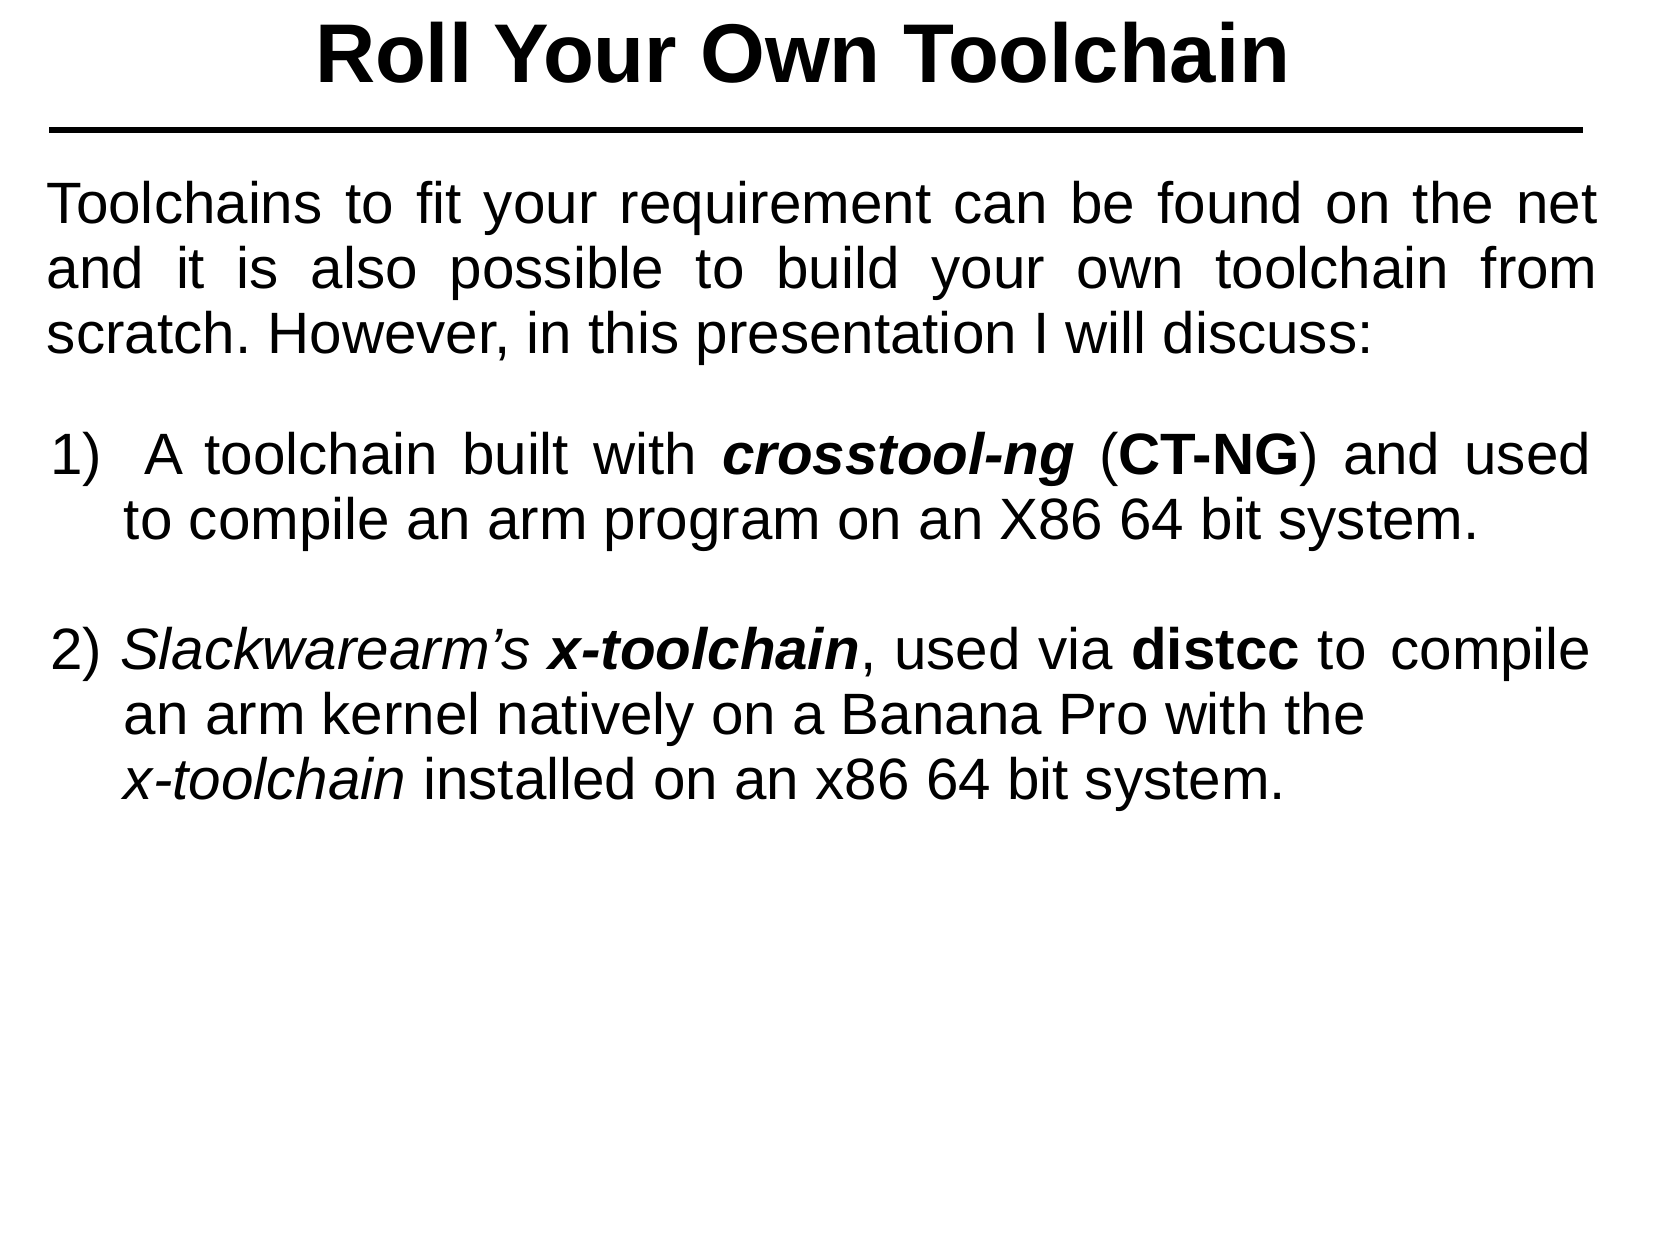

Roll Your Own Toolchain
Toolchains to fit your requirement can be found on the net and it is also possible to build your own toolchain from scratch. However, in this presentation I will discuss:
1)	 A toolchain built with crosstool-ng (CT-NG) and used 	to compile an arm program on an X86 64 bit system.
2) Slackwarearm’s x-toolchain, used via distcc to 	compile 	an arm kernel natively on a Banana Pro with the
	x-toolchain installed on an x86 64 bit system.